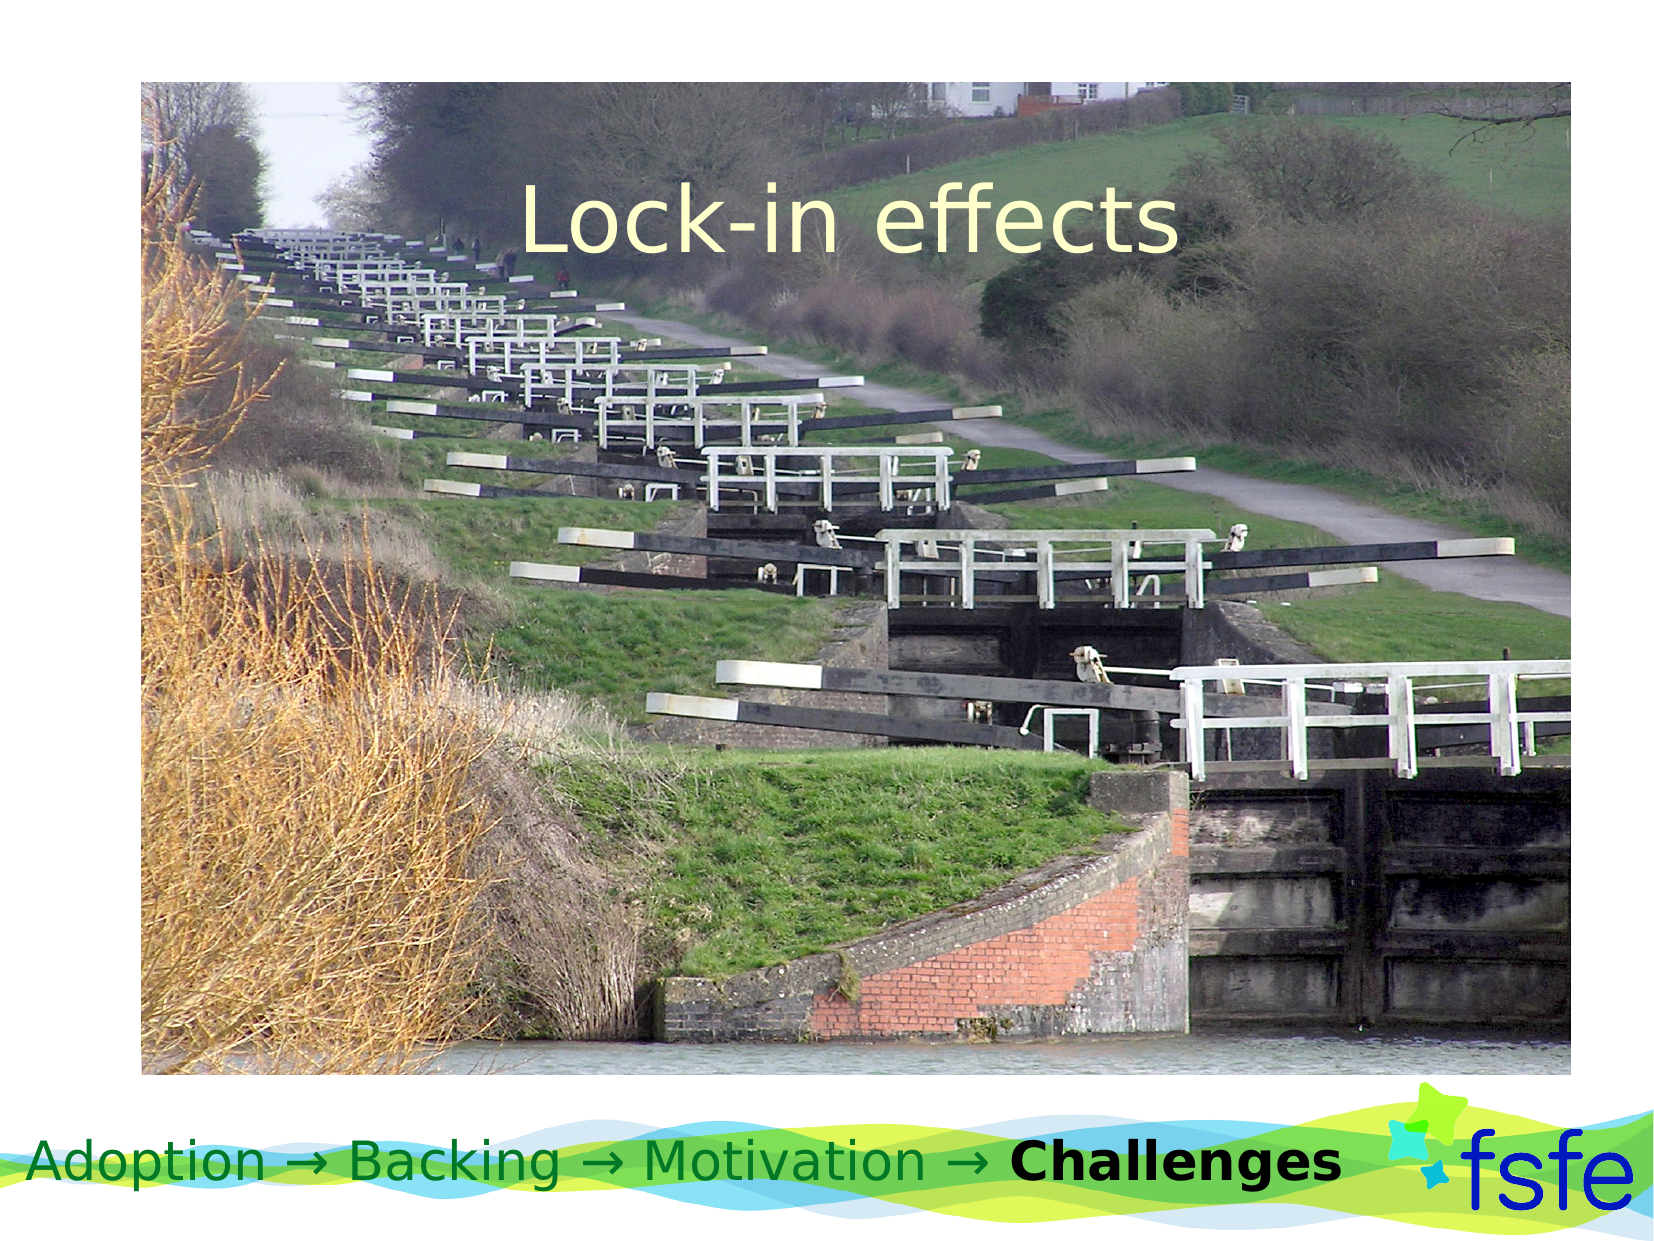

Lock-in effects
# Adoption → Backing → Motivation → Challenges